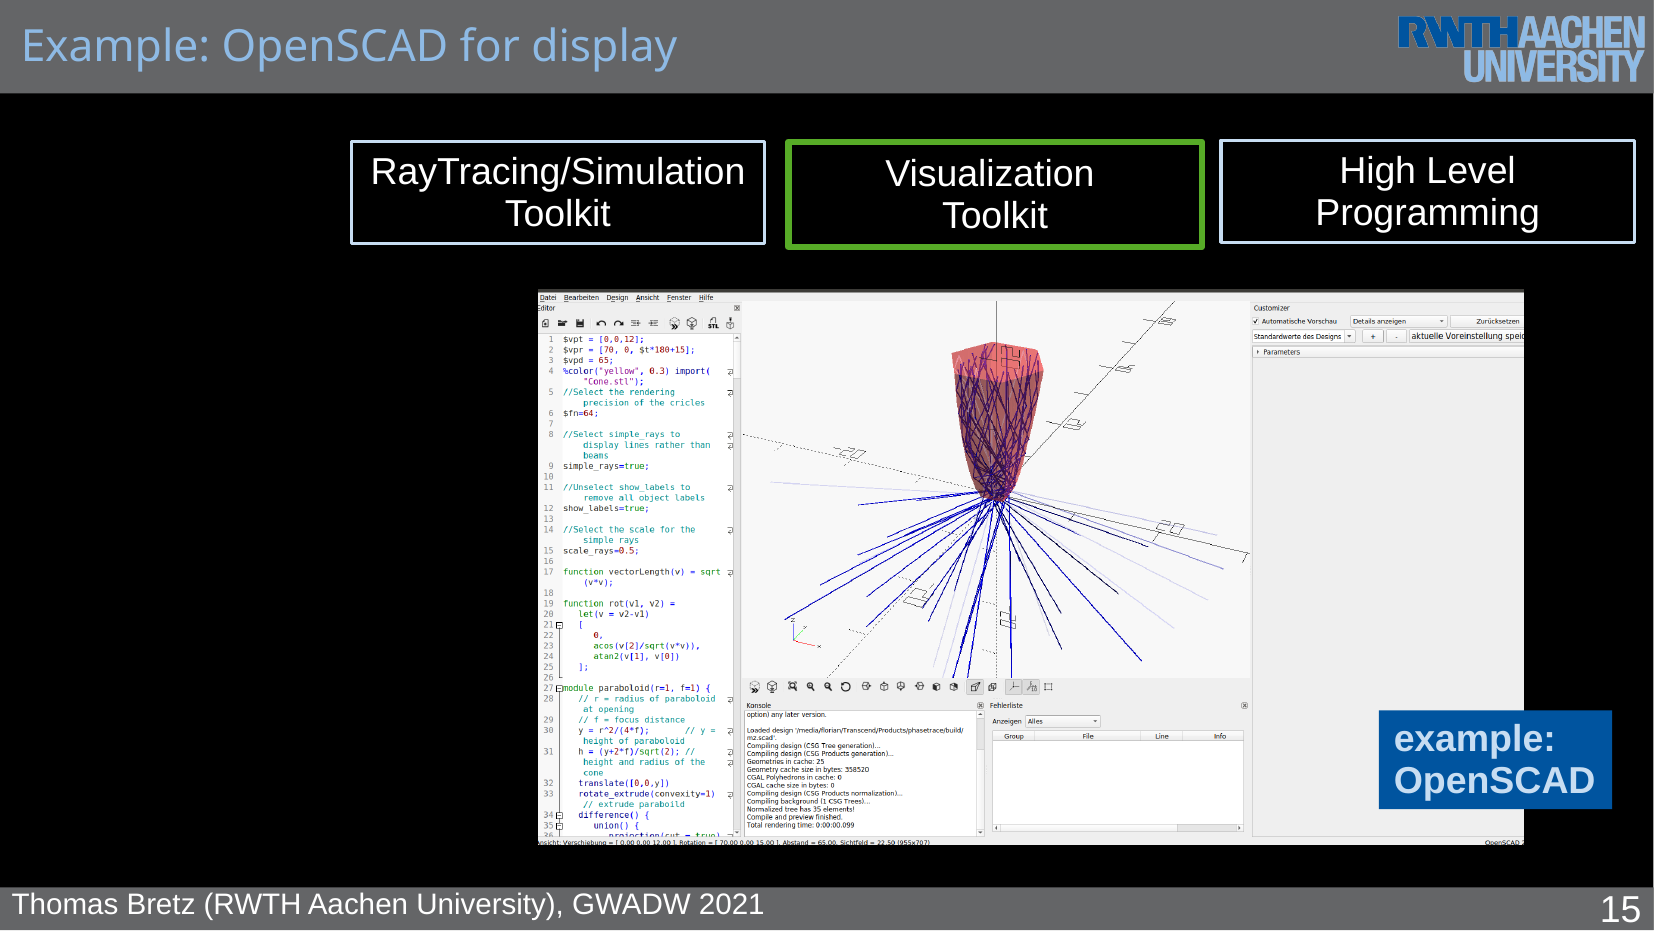

# Example: OpenSCAD for display
High Level
Programming
RayTracing/Simulation
Toolkit
Visualization
Toolkit
example:
OpenSCAD
Thomas Bretz (RWTH Aachen University), GWADW 2021
15